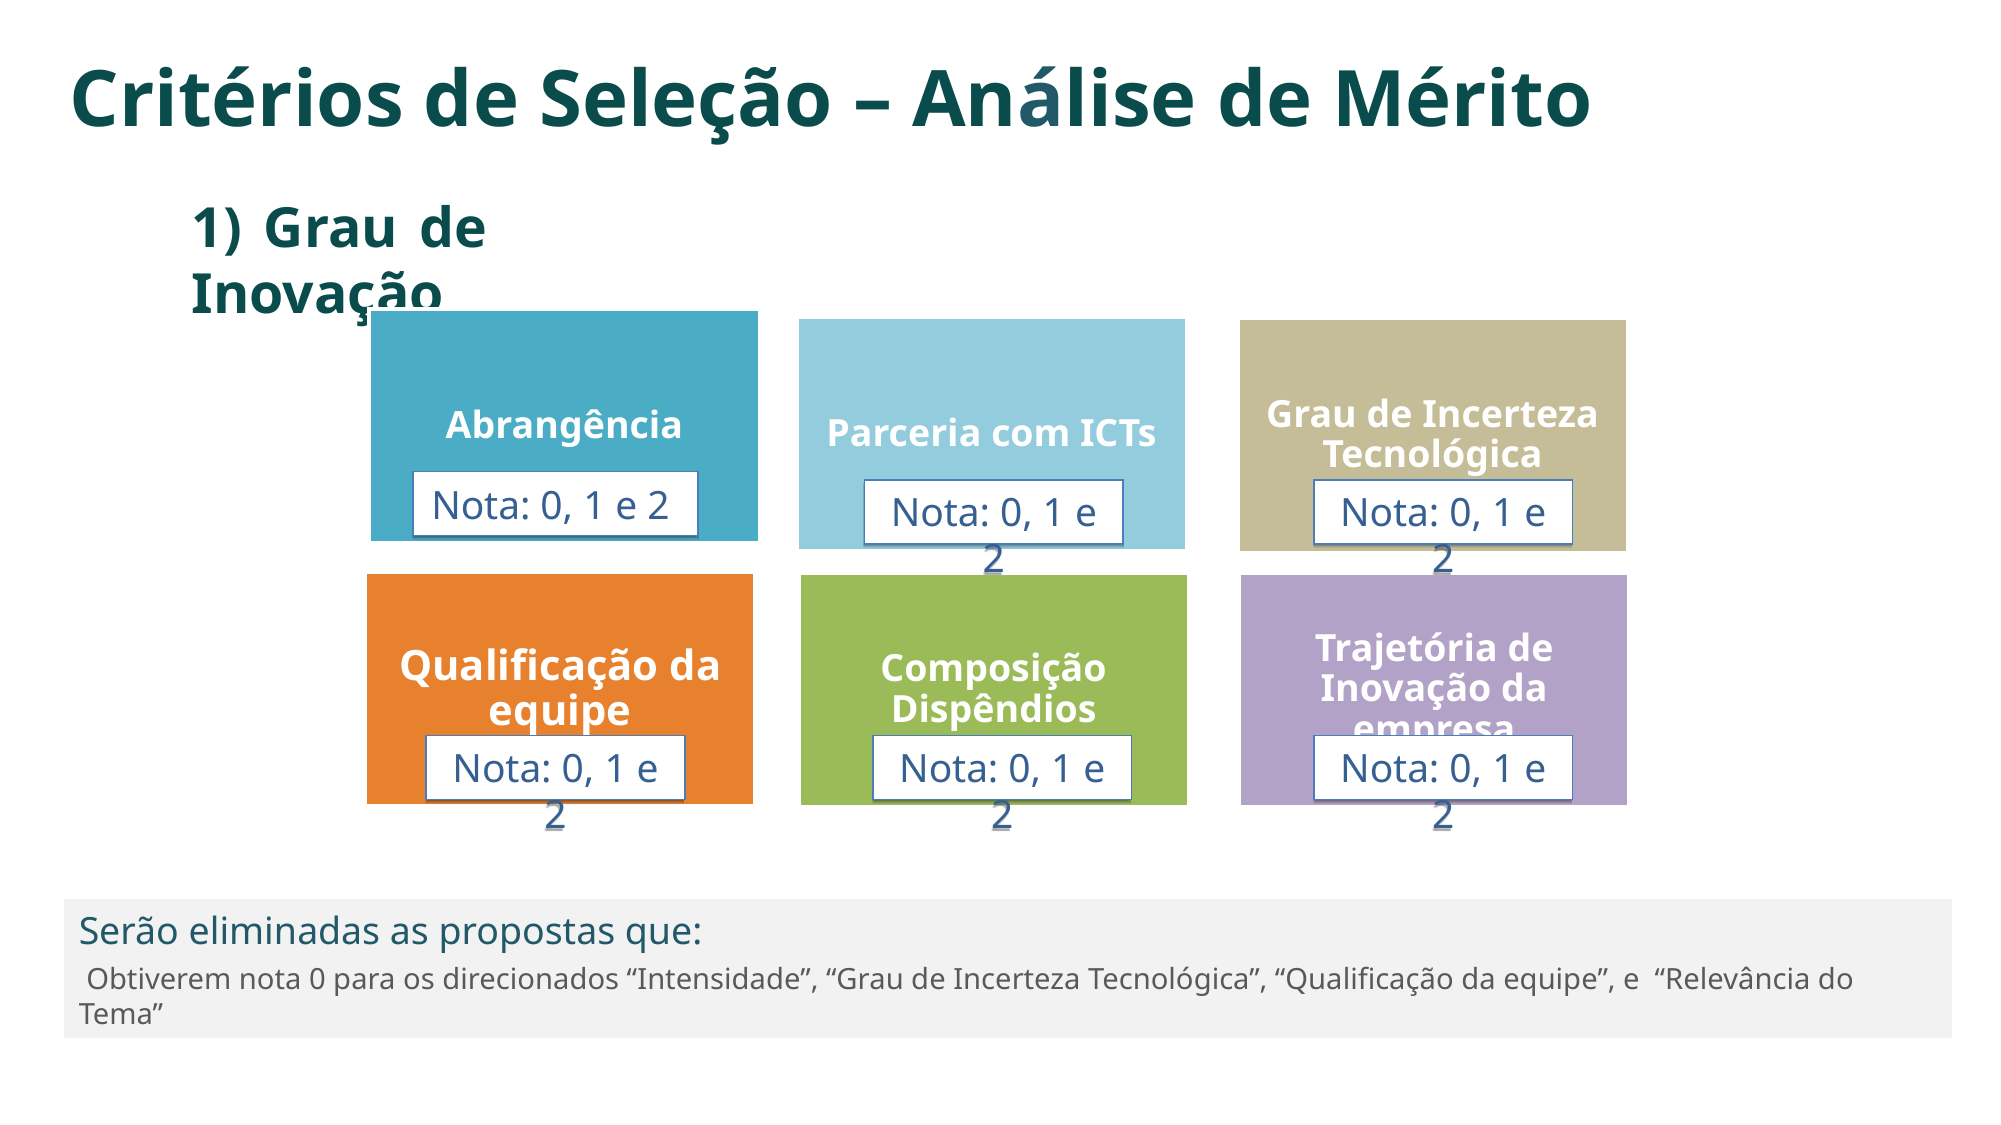

Critérios de Seleção – Análise de Mérito
1) Grau de Inovação
Abrangência
Parceria com ICTs
Grau de Incerteza Tecnológica
Qualificação da equipe
Trajetória de Inovação da empresa
Composição Dispêndios
Nota: 0, 1 e 2
Nota: 0, 1 e 2
Nota: 0, 1 e 2
Nota: 0, 1 e 2
Nota: 0, 1 e 2
Nota: 0, 1 e 2
Serão eliminadas as propostas que:
 Obtiverem nota 0 para os direcionados “Intensidade”, “Grau de Incerteza Tecnológica”, “Qualificação da equipe”, e “Relevância do Tema”